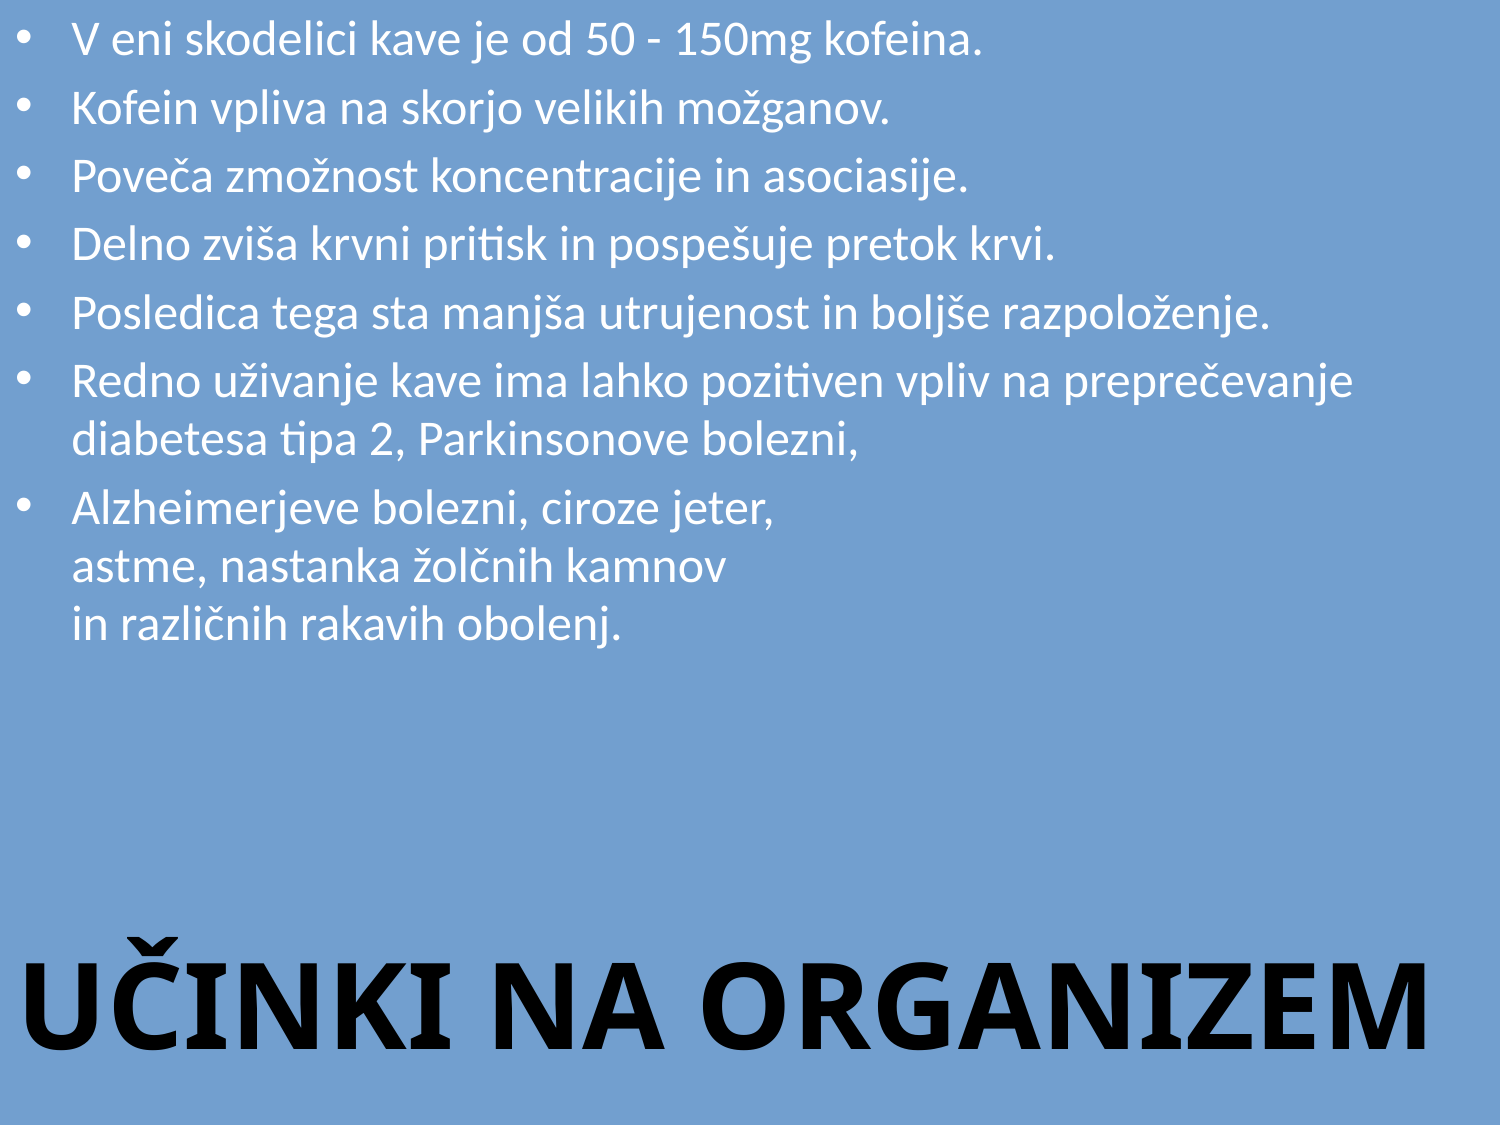

V eni skodelici kave je od 50 - 150mg kofeina.
Kofein vpliva na skorjo velikih možganov.
Poveča zmožnost koncentracije in asociasije.
Delno zviša krvni pritisk in pospešuje pretok krvi.
Posledica tega sta manjša utrujenost in boljše razpoloženje.
Redno uživanje kave ima lahko pozitiven vpliv na preprečevanje diabetesa tipa 2, Parkinsonove bolezni,
Alzheimerjeve bolezni, ciroze jeter,
astme, nastanka žolčnih kamnov
in različnih rakavih obolenj.
# UČINKI NA ORGANIZEM